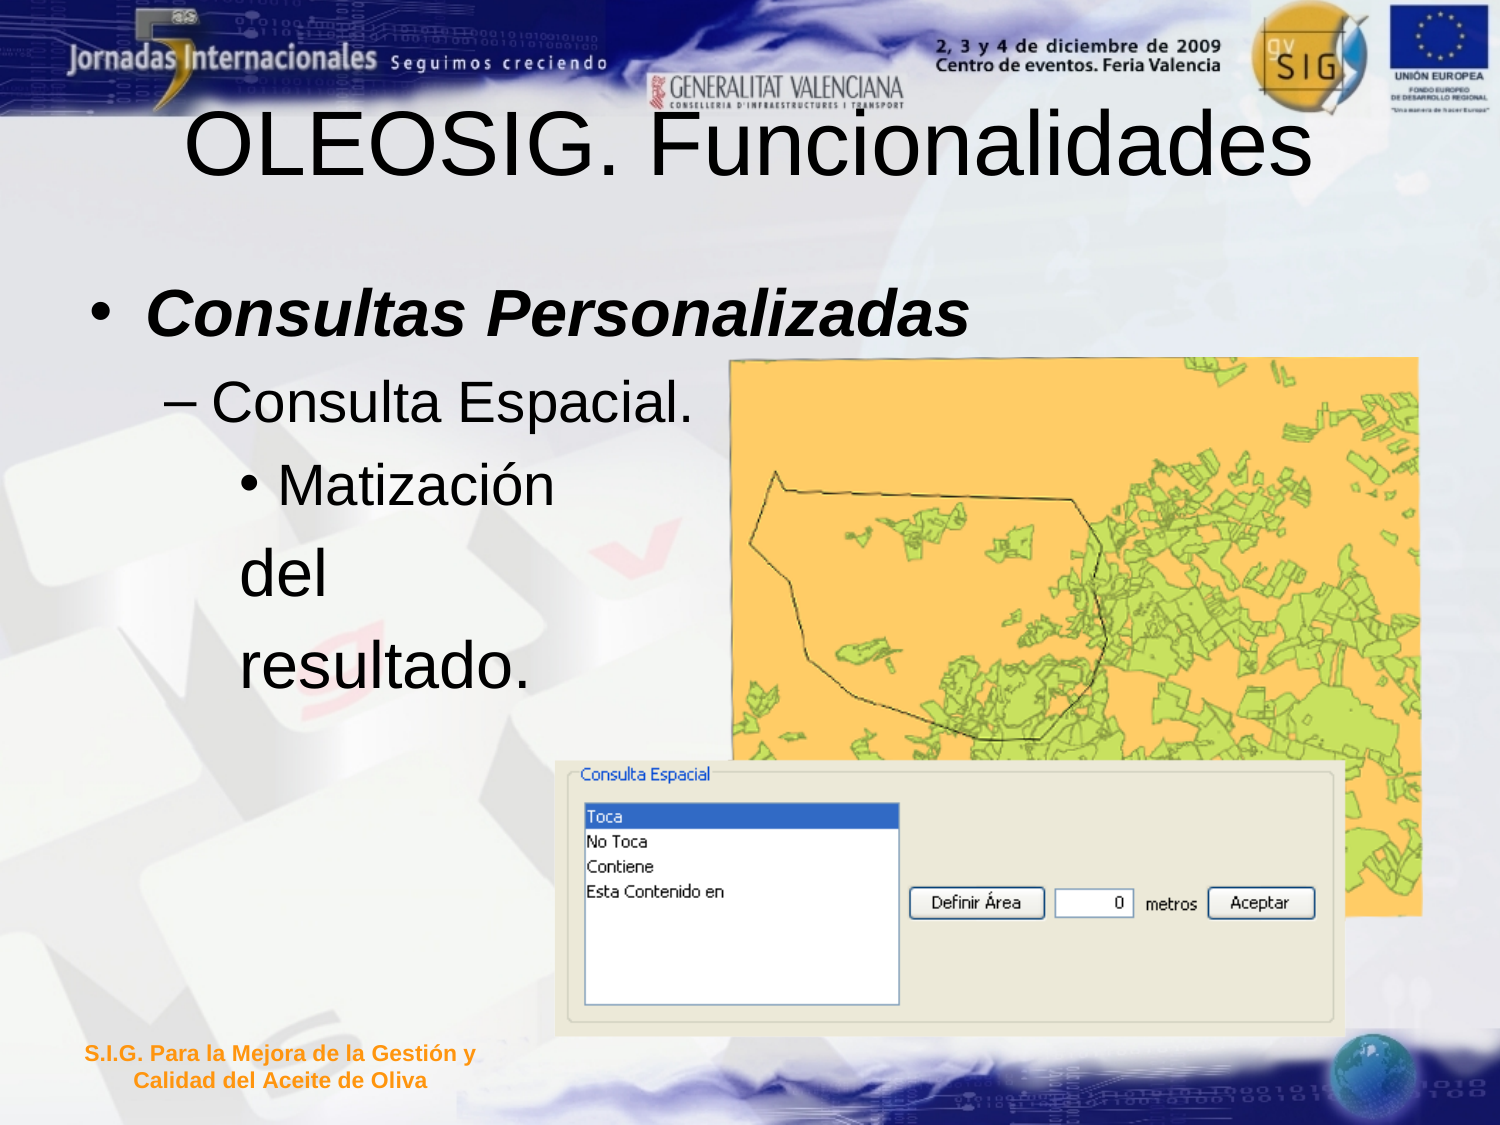

# OLEOSIG. Funcionalidades
Consultas Personalizadas
Consulta Espacial.
Matización
del
resultado.
S.I.G. Para la Mejora de la Gestión y Calidad del Aceite de Oliva